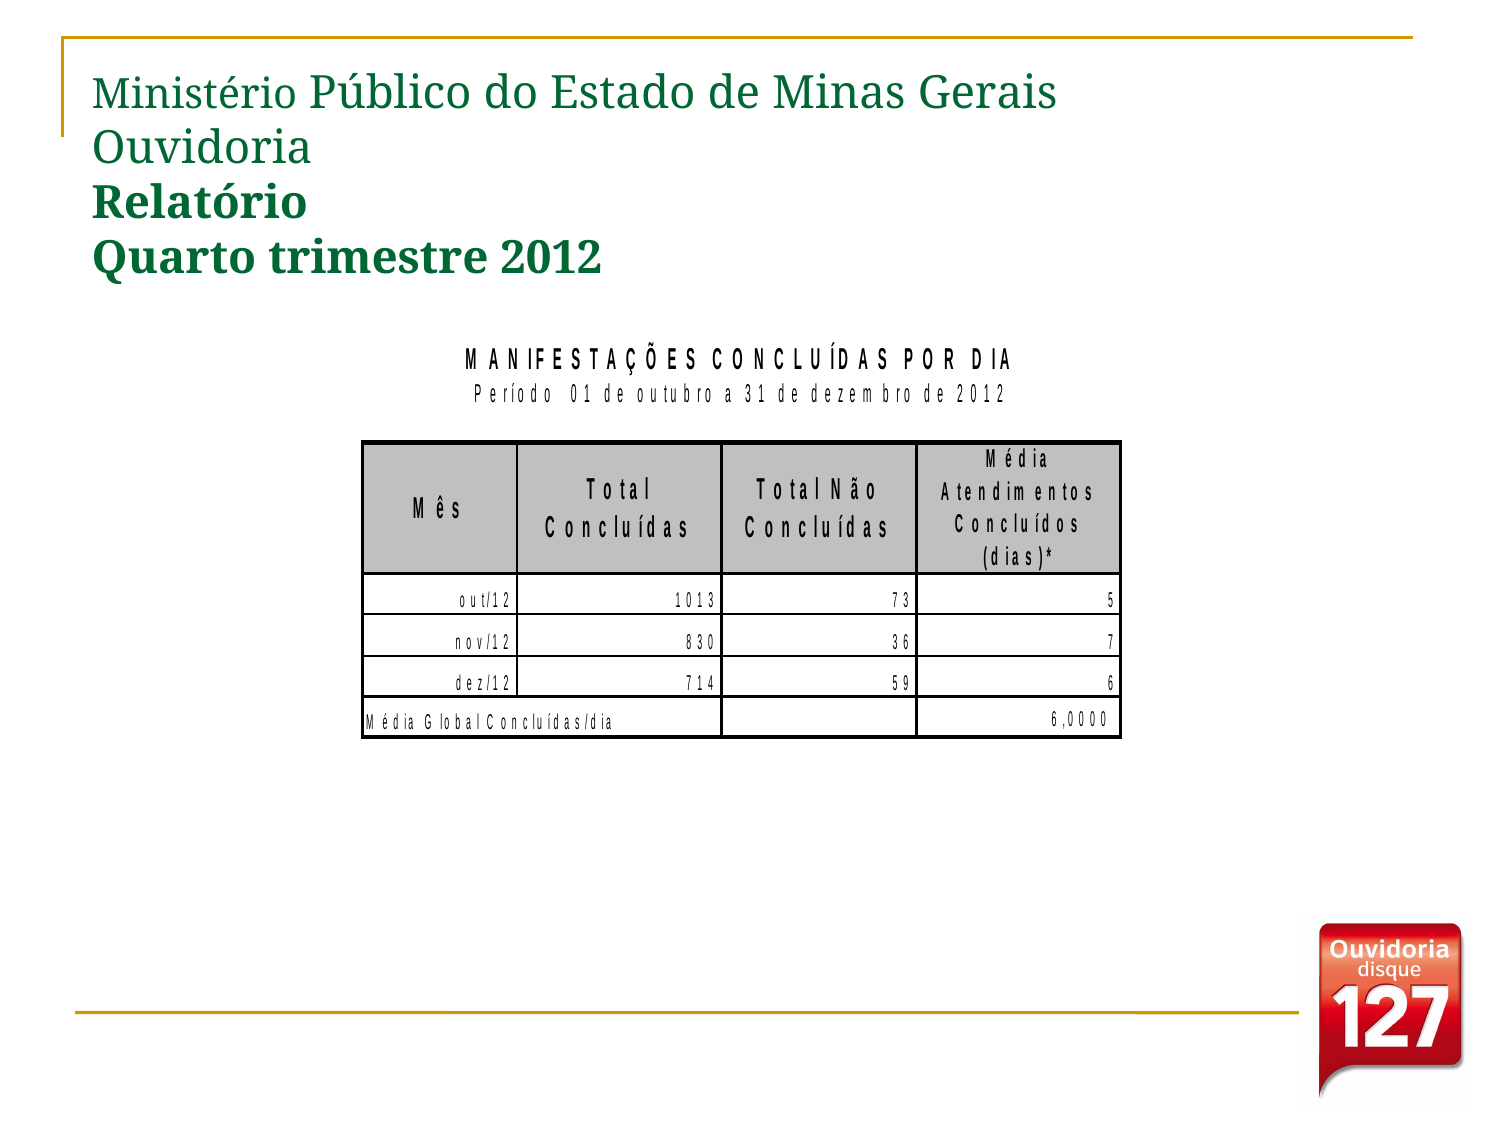

Ministério Público do Estado de Minas Gerais
Ouvidoria
Relatório
Quarto trimestre 2012